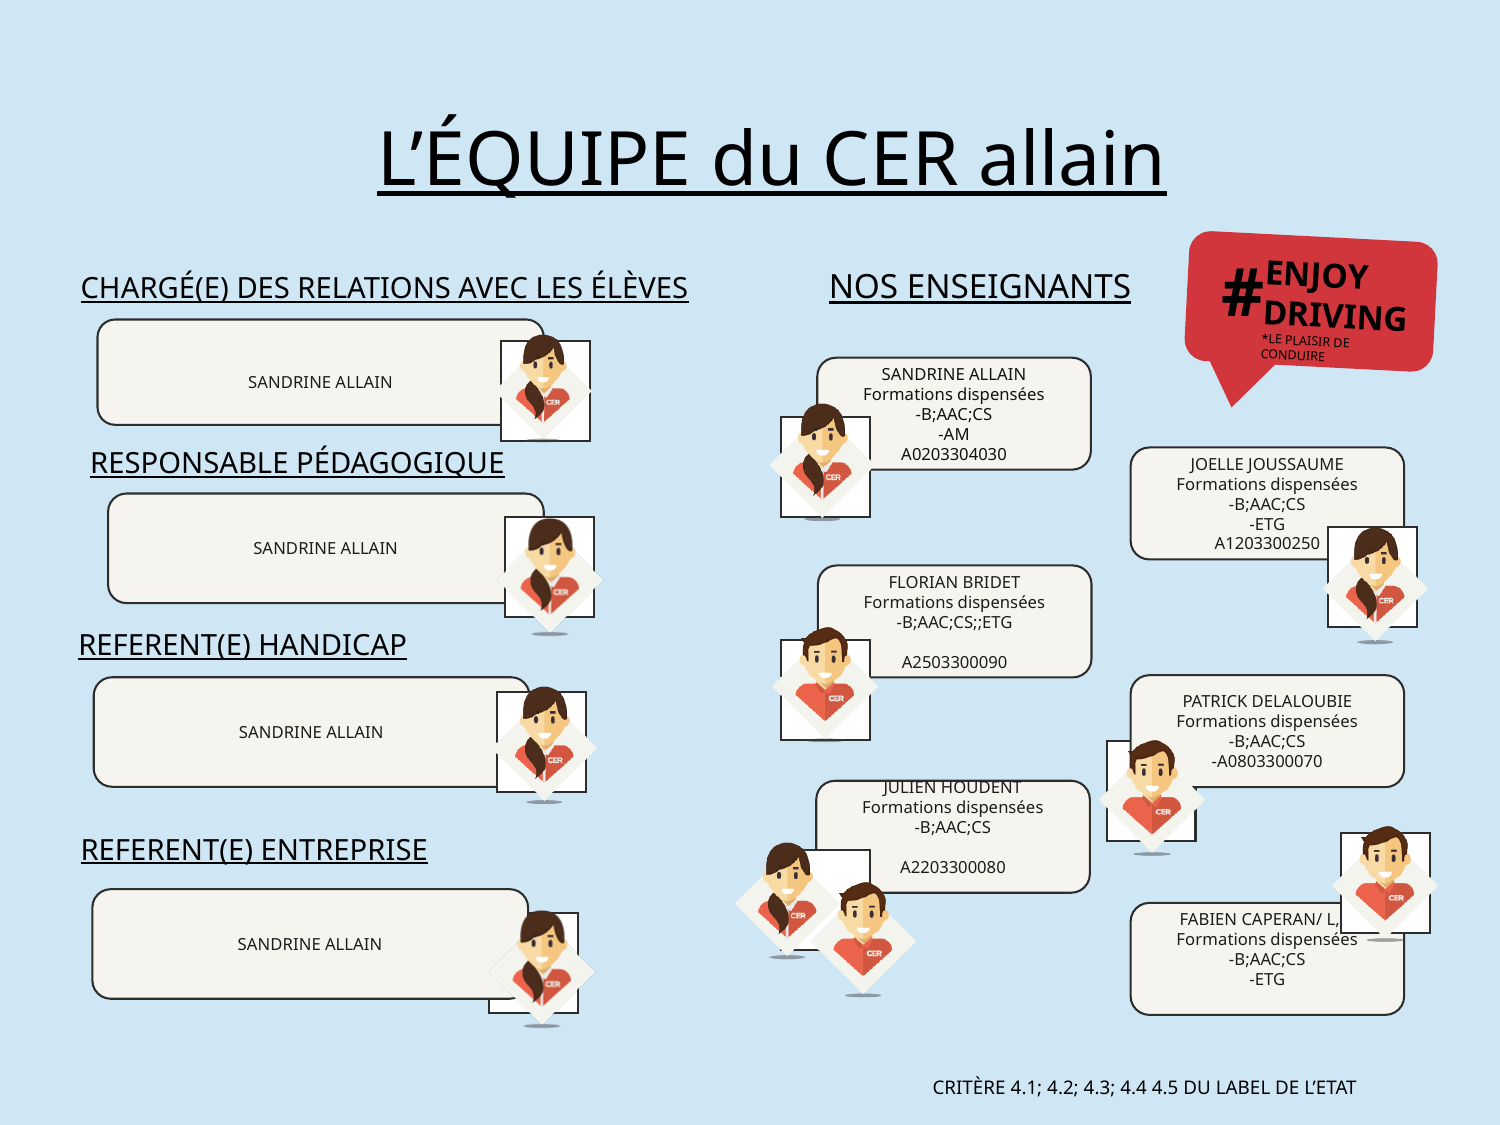

L’ÉQUIPE du CER allain
#
ENJOY
DRIVING
*LE PLAISIR DE CONDUIRE
NOS ENSEIGNANTS
CHARGÉ(E) DES RELATIONS AVEC LES ÉLÈVES
SANDRINE ALLAIN
SANDRINE ALLAIN
Formations dispensées
-B;AAC;CS
-AM
A0203304030
RESPONSABLE PÉDAGOGIQUE
JOELLE JOUSSAUME
Formations dispensées
-B;AAC;CS
-ETG
A1203300250
SANDRINE ALLAIN
FLORIAN BRIDET
Formations dispensées
-B;AAC;CS;;ETG
A2503300090
REFERENT(E) HANDICAP
PATRICK DELALOUBIE
Formations dispensées
-B;AAC;CS
-A0803300070
SANDRINE ALLAIN
JULIEN HOUDENT
Formations dispensées
-B;AAC;CS
A2203300080
REFERENT(E) ENTREPRISE
SANDRINE ALLAIN
FABIEN CAPERAN/ L,M
Formations dispensées
-B;AAC;CS
-ETG
CRITÈRE 4.1; 4.2; 4.3; 4.4 4.5 DU LABEL DE L’ETAT